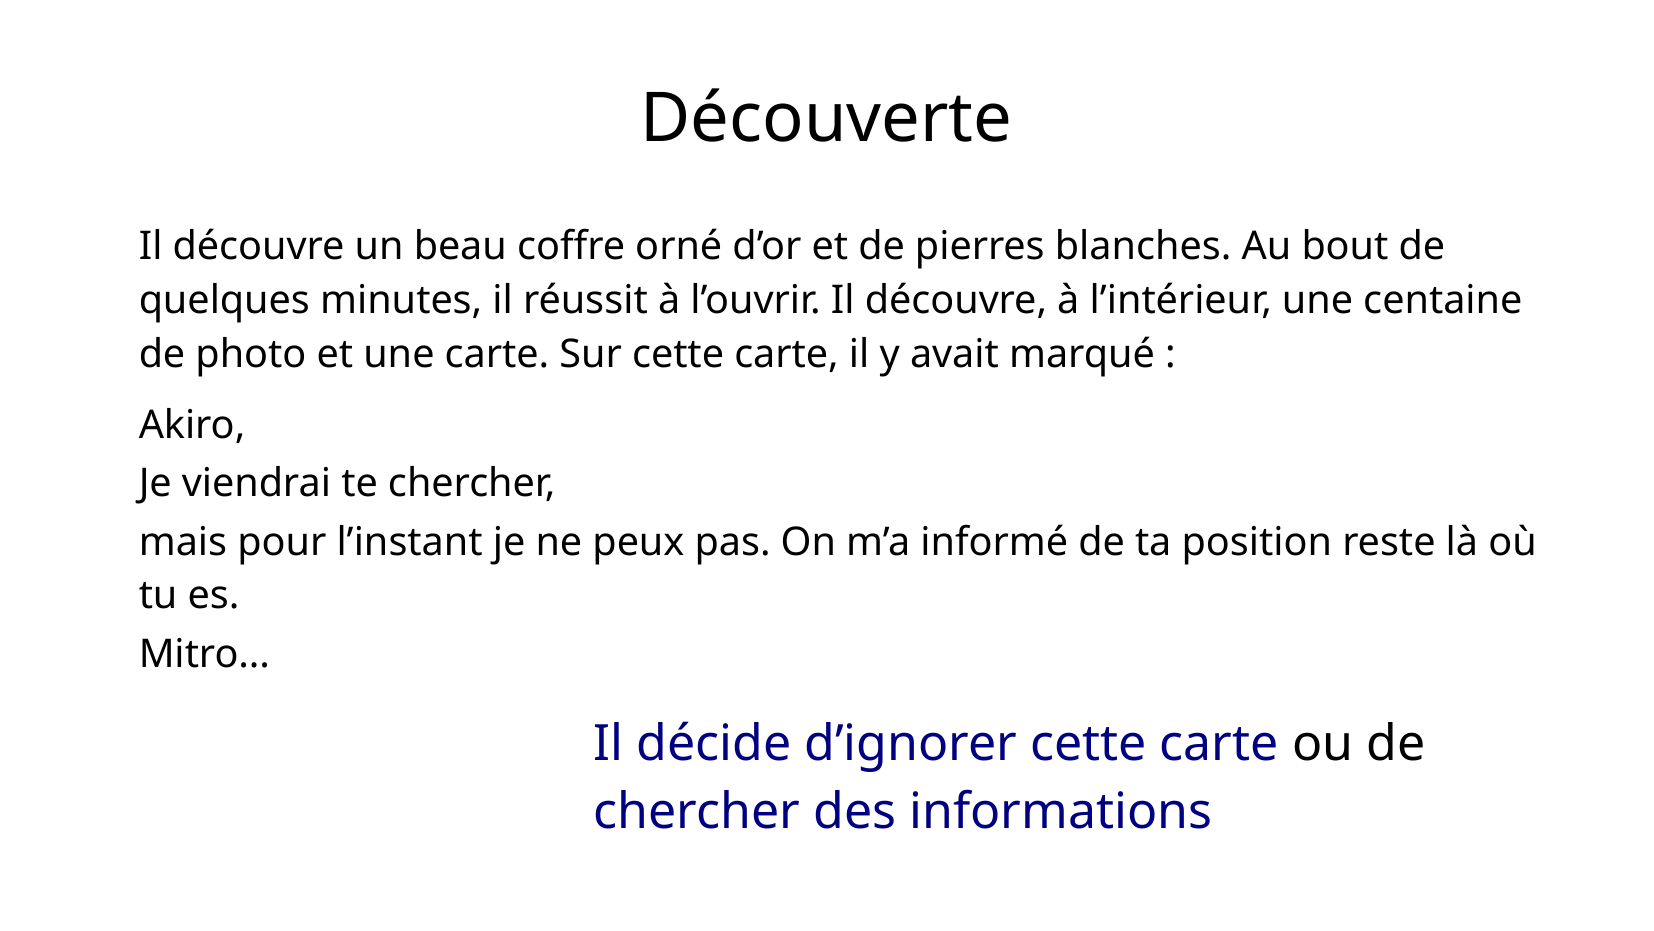

# Découverte
Il découvre un beau coffre orné d’or et de pierres blanches. Au bout de quelques minutes, il réussit à l’ouvrir. Il découvre, à l’intérieur, une centaine de photo et une carte. Sur cette carte, il y avait marqué :
Akiro,
Je viendrai te chercher,
mais pour l’instant je ne peux pas. On m’a informé de ta position reste là où tu es.
Mitro...
Il décide d’ignorer cette carte ou de chercher des informations